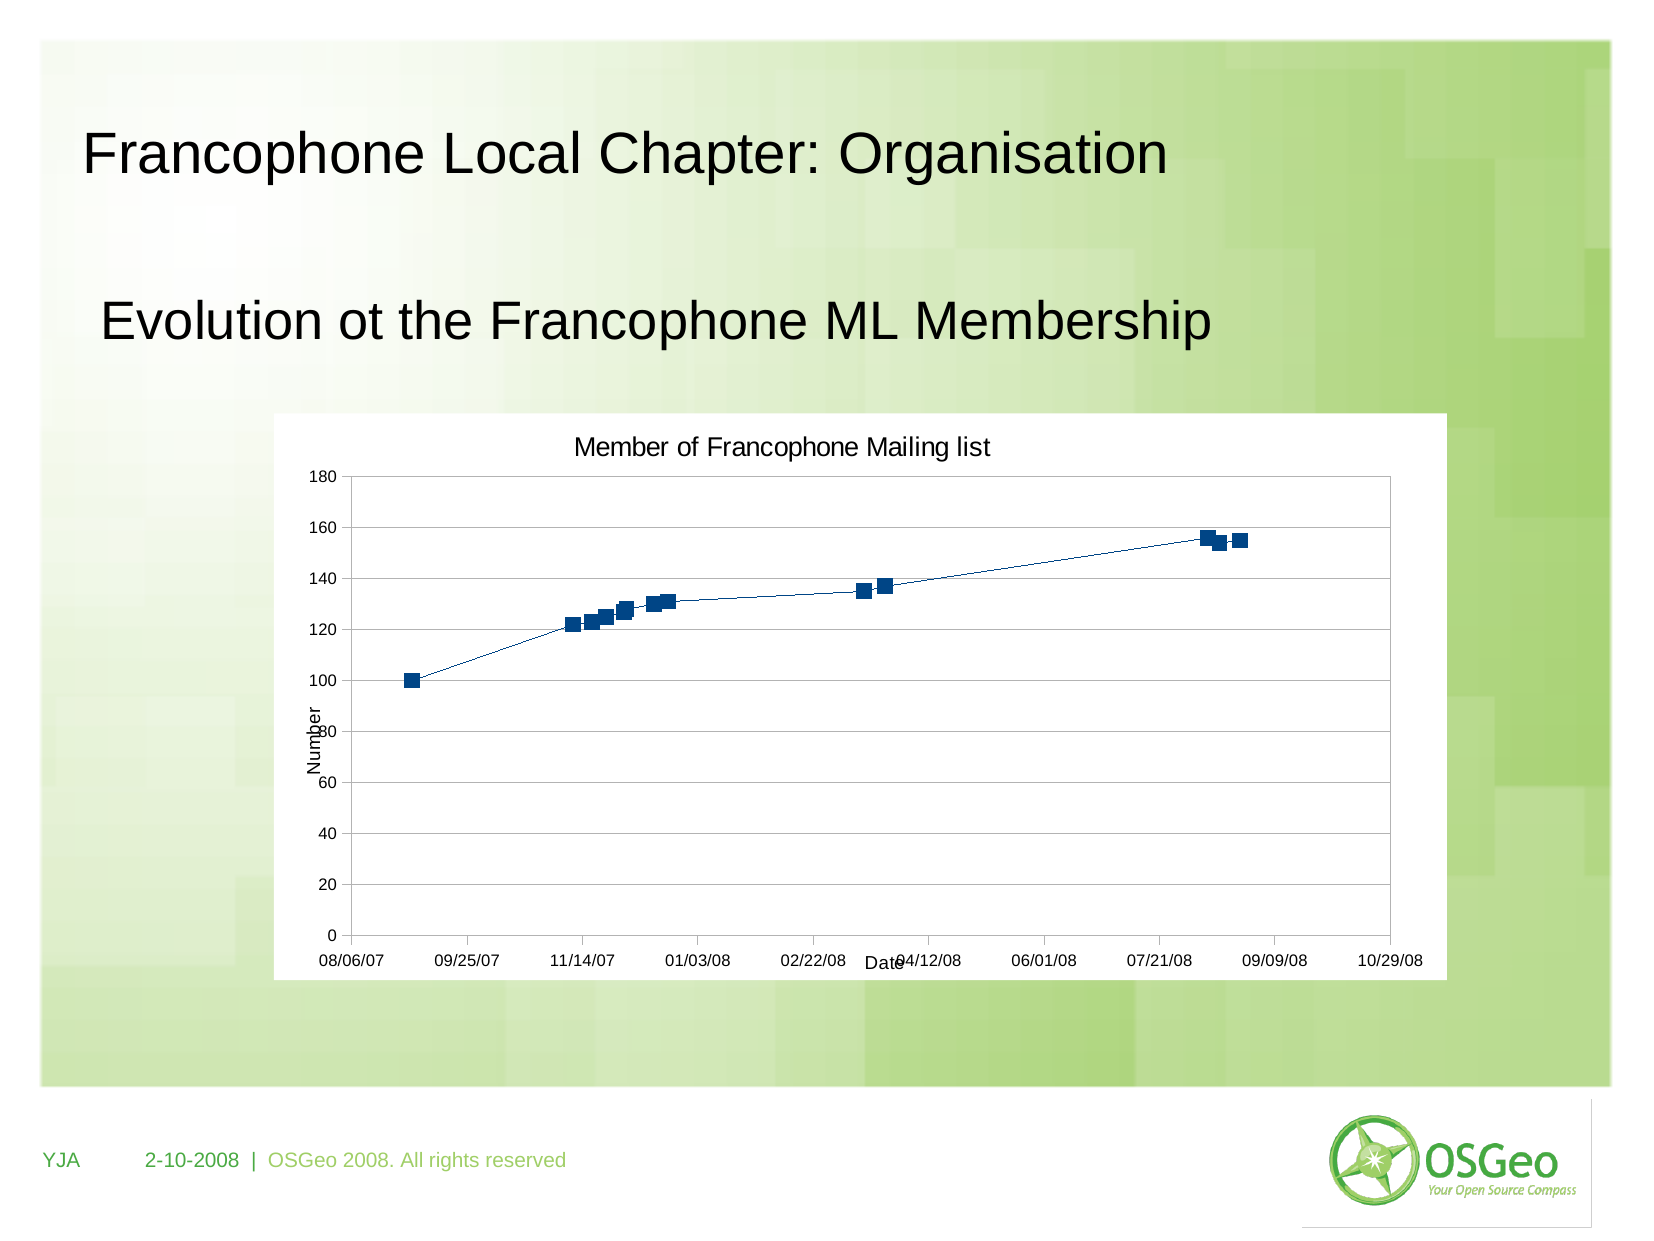

# Francophone Local Chapter: Organisation
Evolution ot the Francophone ML Membership
### Chart: Member of Francophone Mailing list
| Category | Nombre d'inscrit |
|---|---|